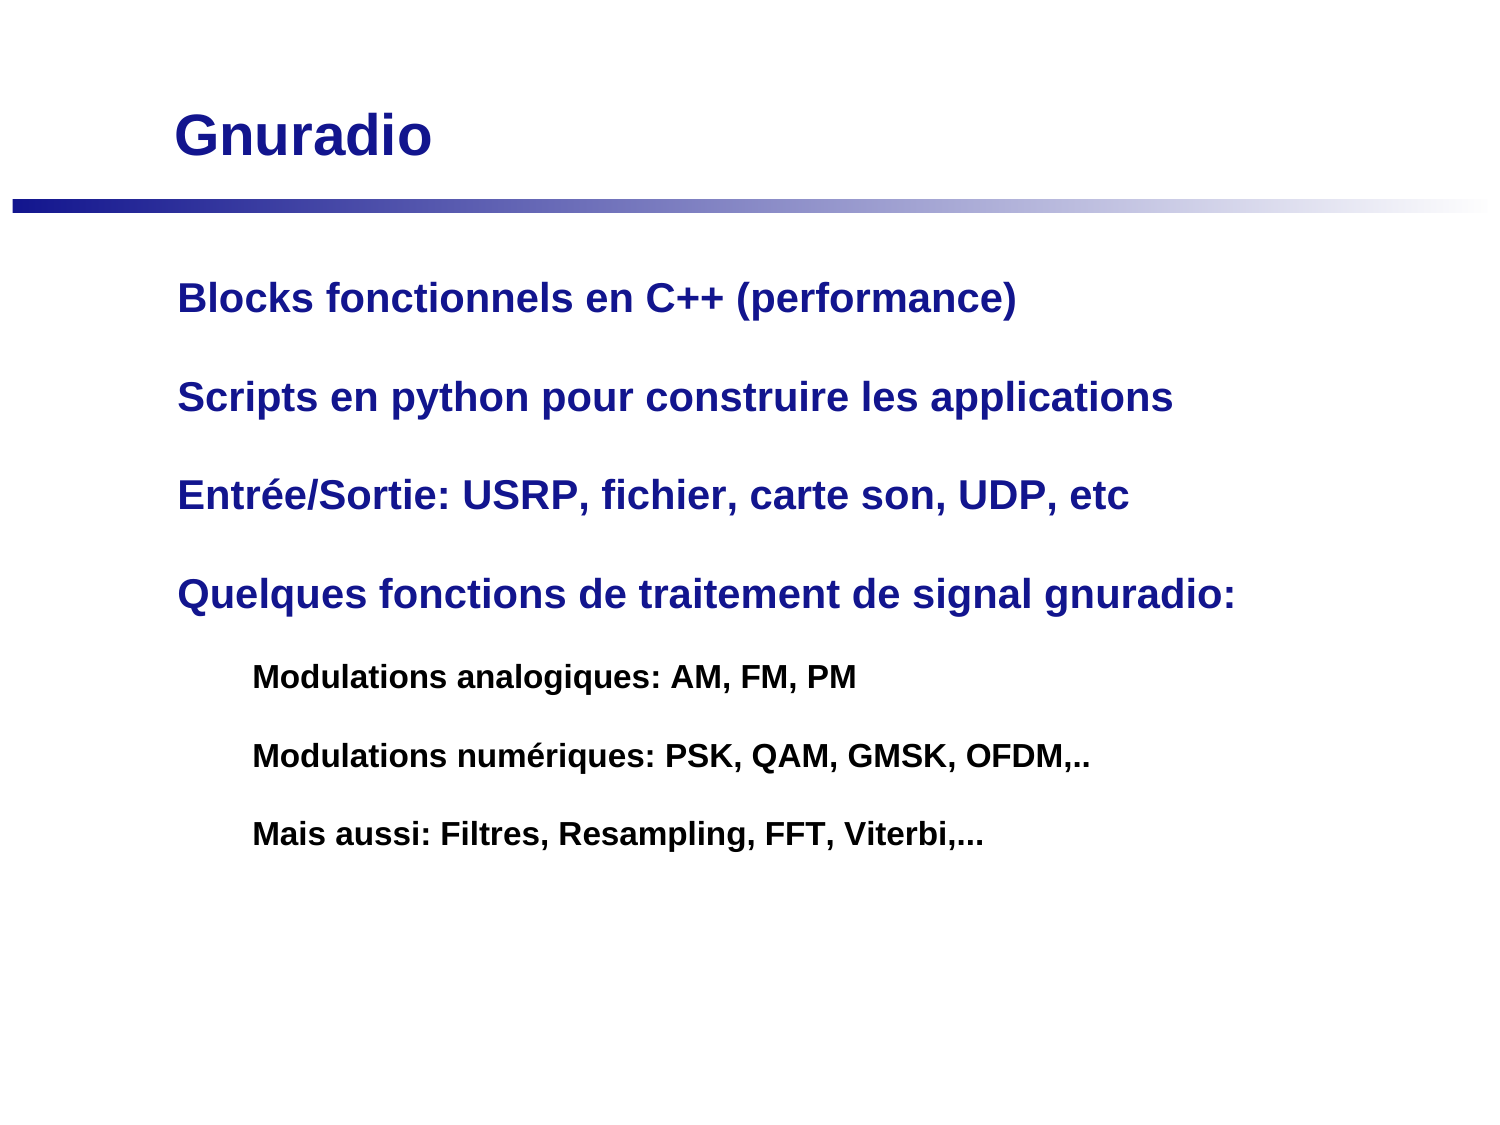

# Gnuradio
Blocks fonctionnels en C++ (performance)
Scripts en python pour construire les applications
Entrée/Sortie: USRP, fichier, carte son, UDP, etc
Quelques fonctions de traitement de signal gnuradio:
Modulations analogiques: AM, FM, PM
Modulations numériques: PSK, QAM, GMSK, OFDM,..
Mais aussi: Filtres, Resampling, FFT, Viterbi,...